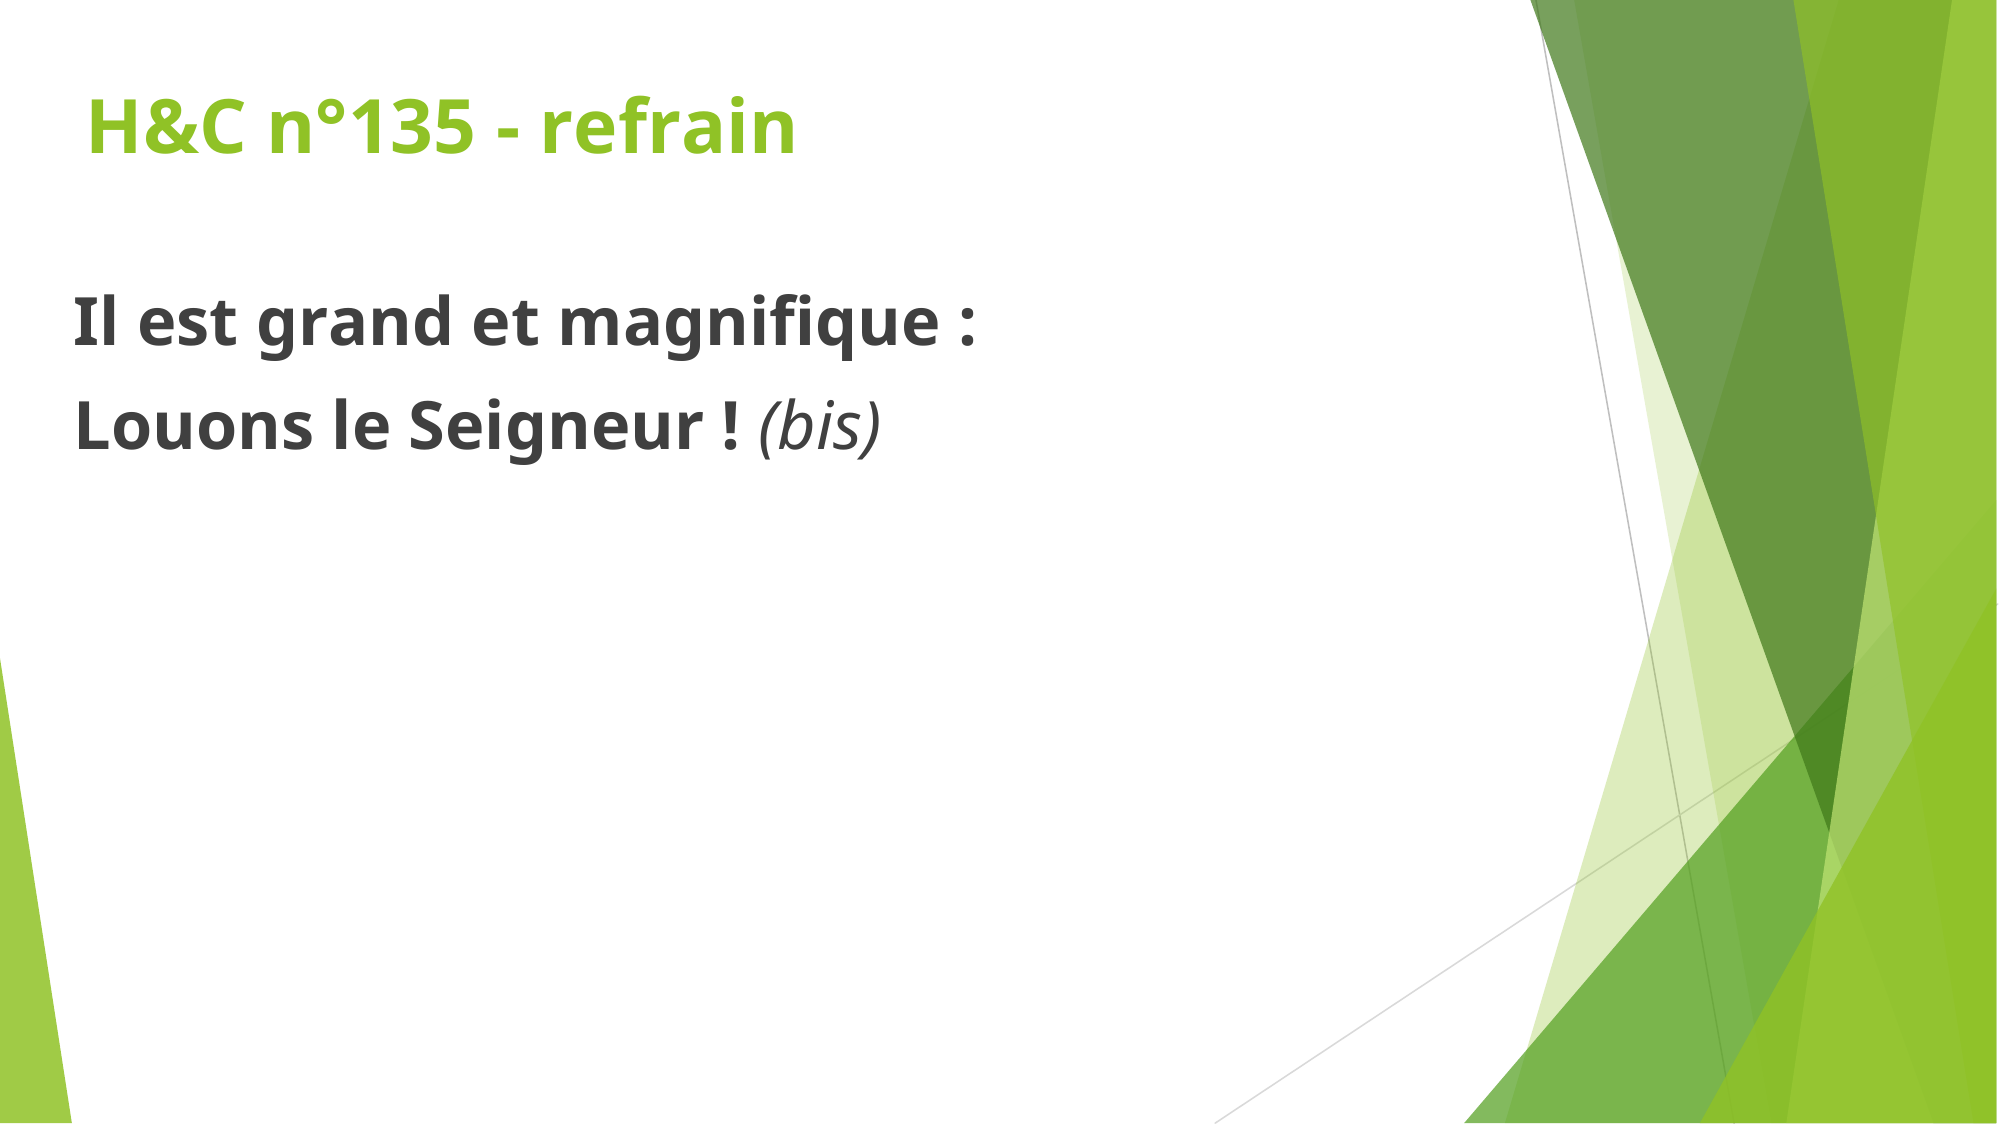

H&C n°135 - refrain
Il est grand et magnifique :
Louons le Seigneur ! (bis)